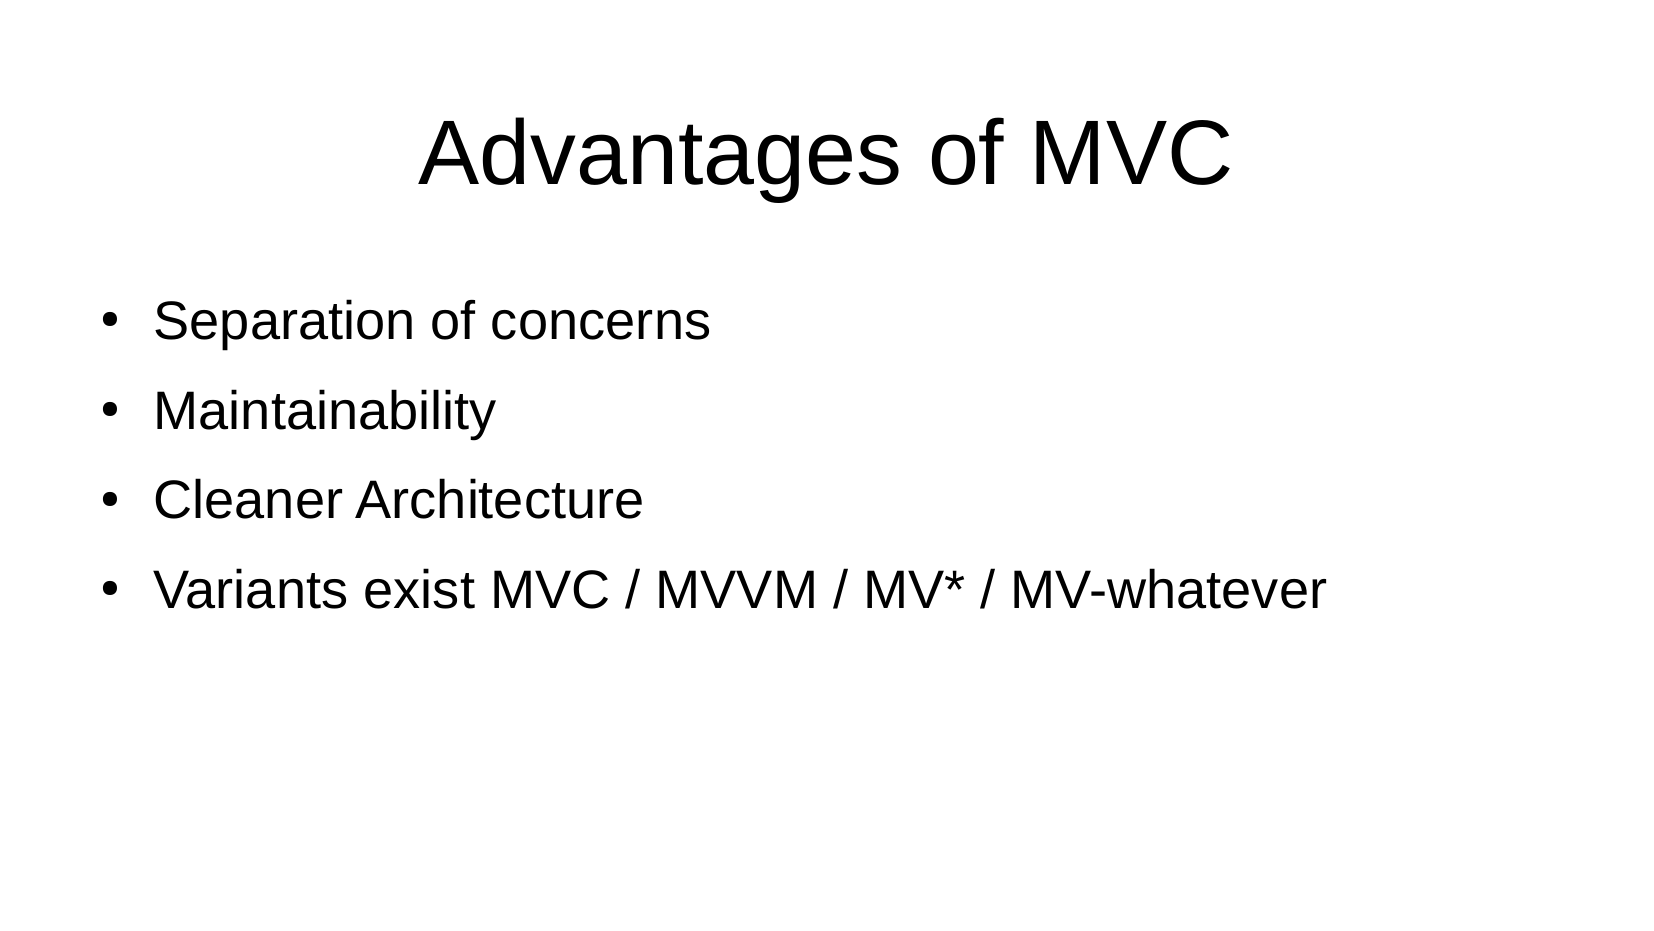

# Advantages of MVC
Separation of concerns
Maintainability
Cleaner Architecture
Variants exist MVC / MVVM / MV* / MV-whatever